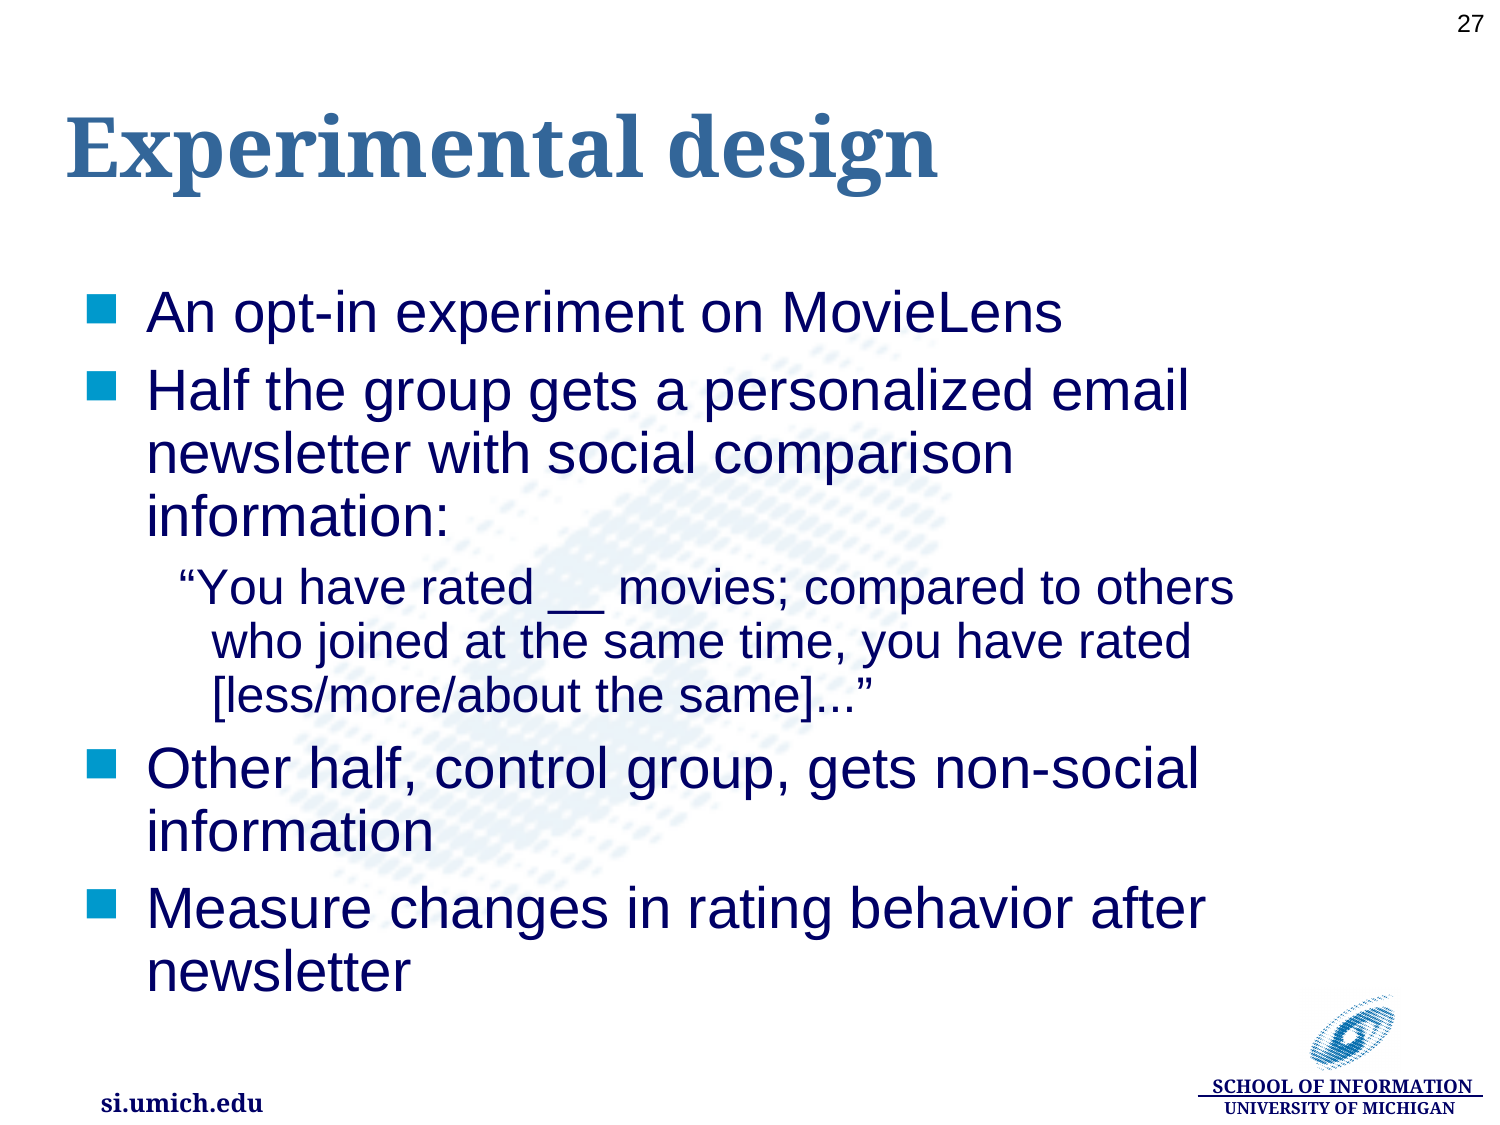

# Experimental design
An opt-in experiment on MovieLens
Half the group gets a personalized email newsletter with social comparison information:
 “You have rated __ movies; compared to others who joined at the same time, you have rated [less/more/about the same]...”
Other half, control group, gets non-social information
Measure changes in rating behavior after newsletter